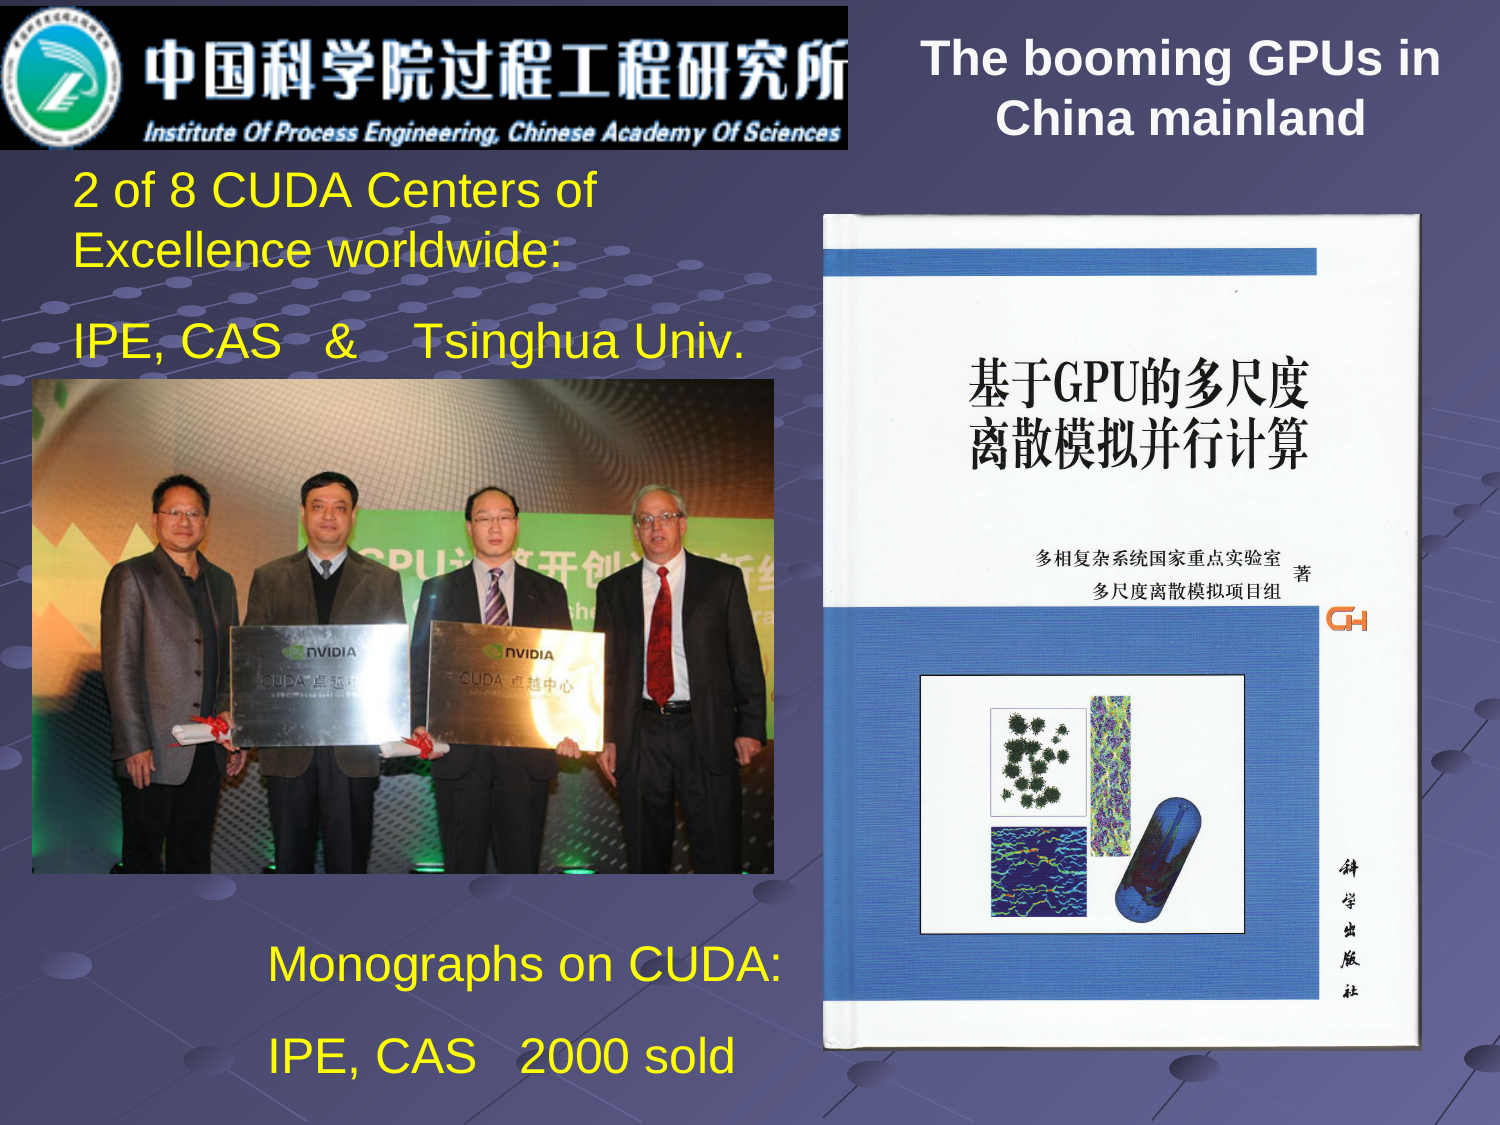

The booming GPUs in China mainland
2 of 8 CUDA Centers of Excellence worldwide:
IPE, CAS & Tsinghua Univ.
Monographs on CUDA:
IPE, CAS 2000 sold